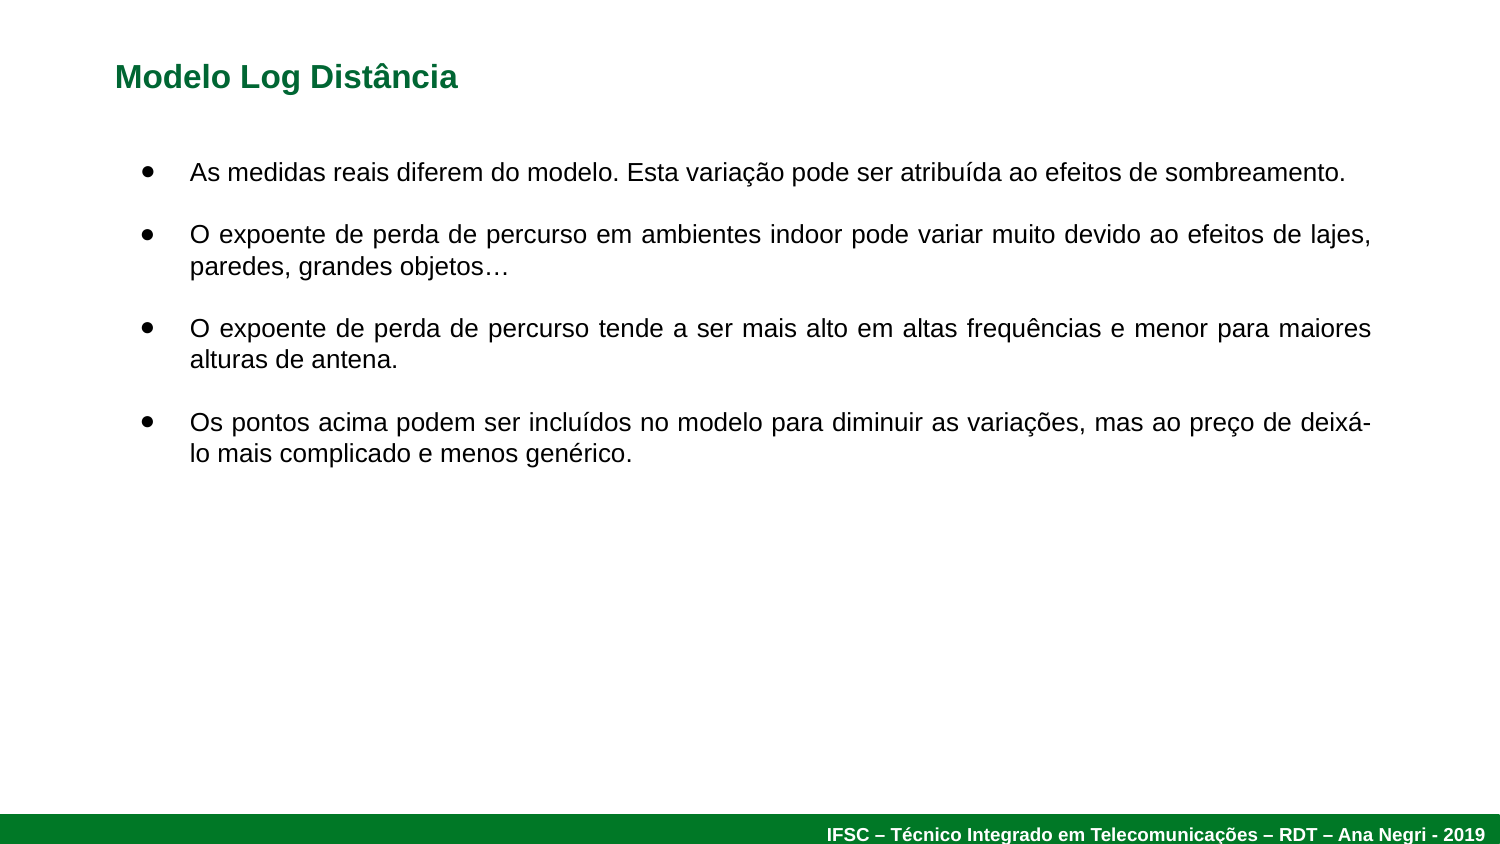

Modelo Log Distância
As medidas reais diferem do modelo. Esta variação pode ser atribuída ao efeitos de sombreamento.
O expoente de perda de percurso em ambientes indoor pode variar muito devido ao efeitos de lajes, paredes, grandes objetos…
O expoente de perda de percurso tende a ser mais alto em altas frequências e menor para maiores alturas de antena.
Os pontos acima podem ser incluídos no modelo para diminuir as variações, mas ao preço de deixá-lo mais complicado e menos genérico.
IFSC – Técnico Integrado em Telecomunicações – RDT – Ana Negri - 2019